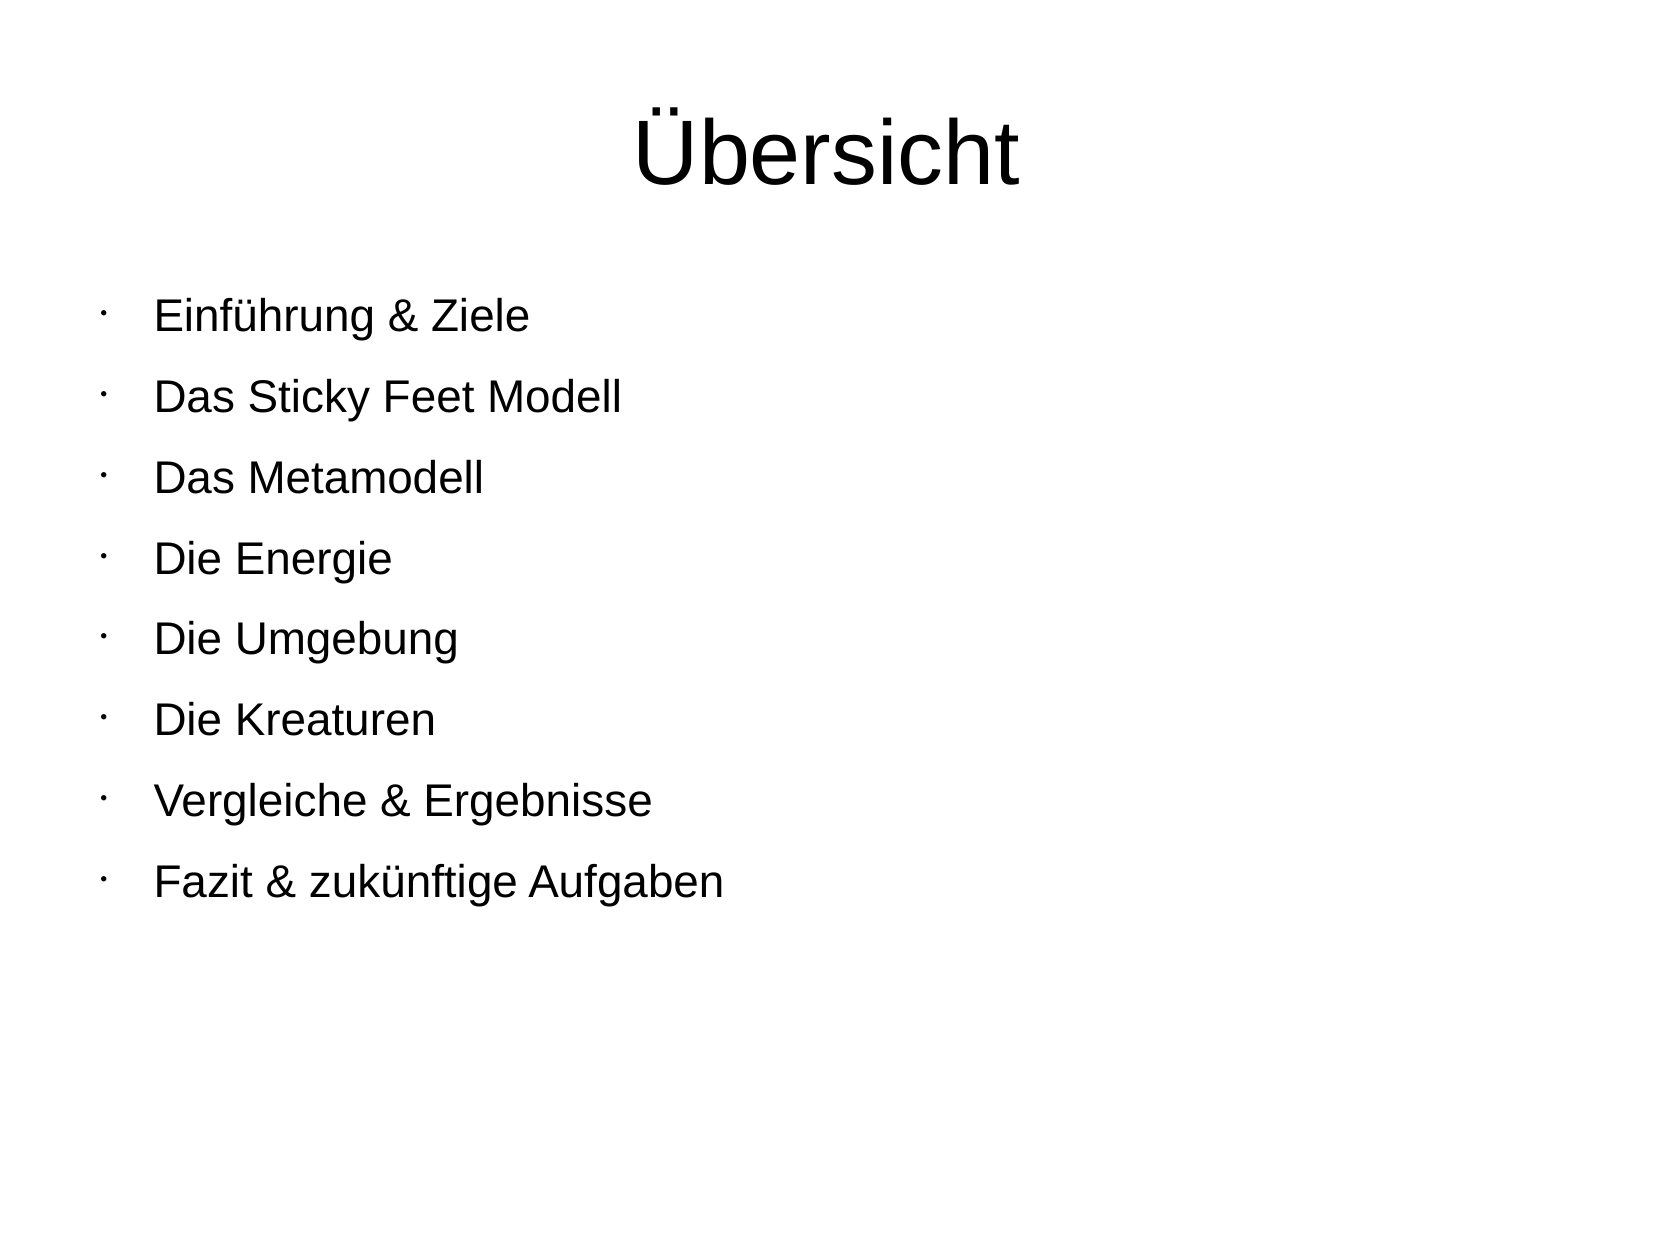

# Übersicht
Einführung & Ziele
Das Sticky Feet Modell
Das Metamodell
Die Energie
Die Umgebung
Die Kreaturen
Vergleiche & Ergebnisse
Fazit & zukünftige Aufgaben